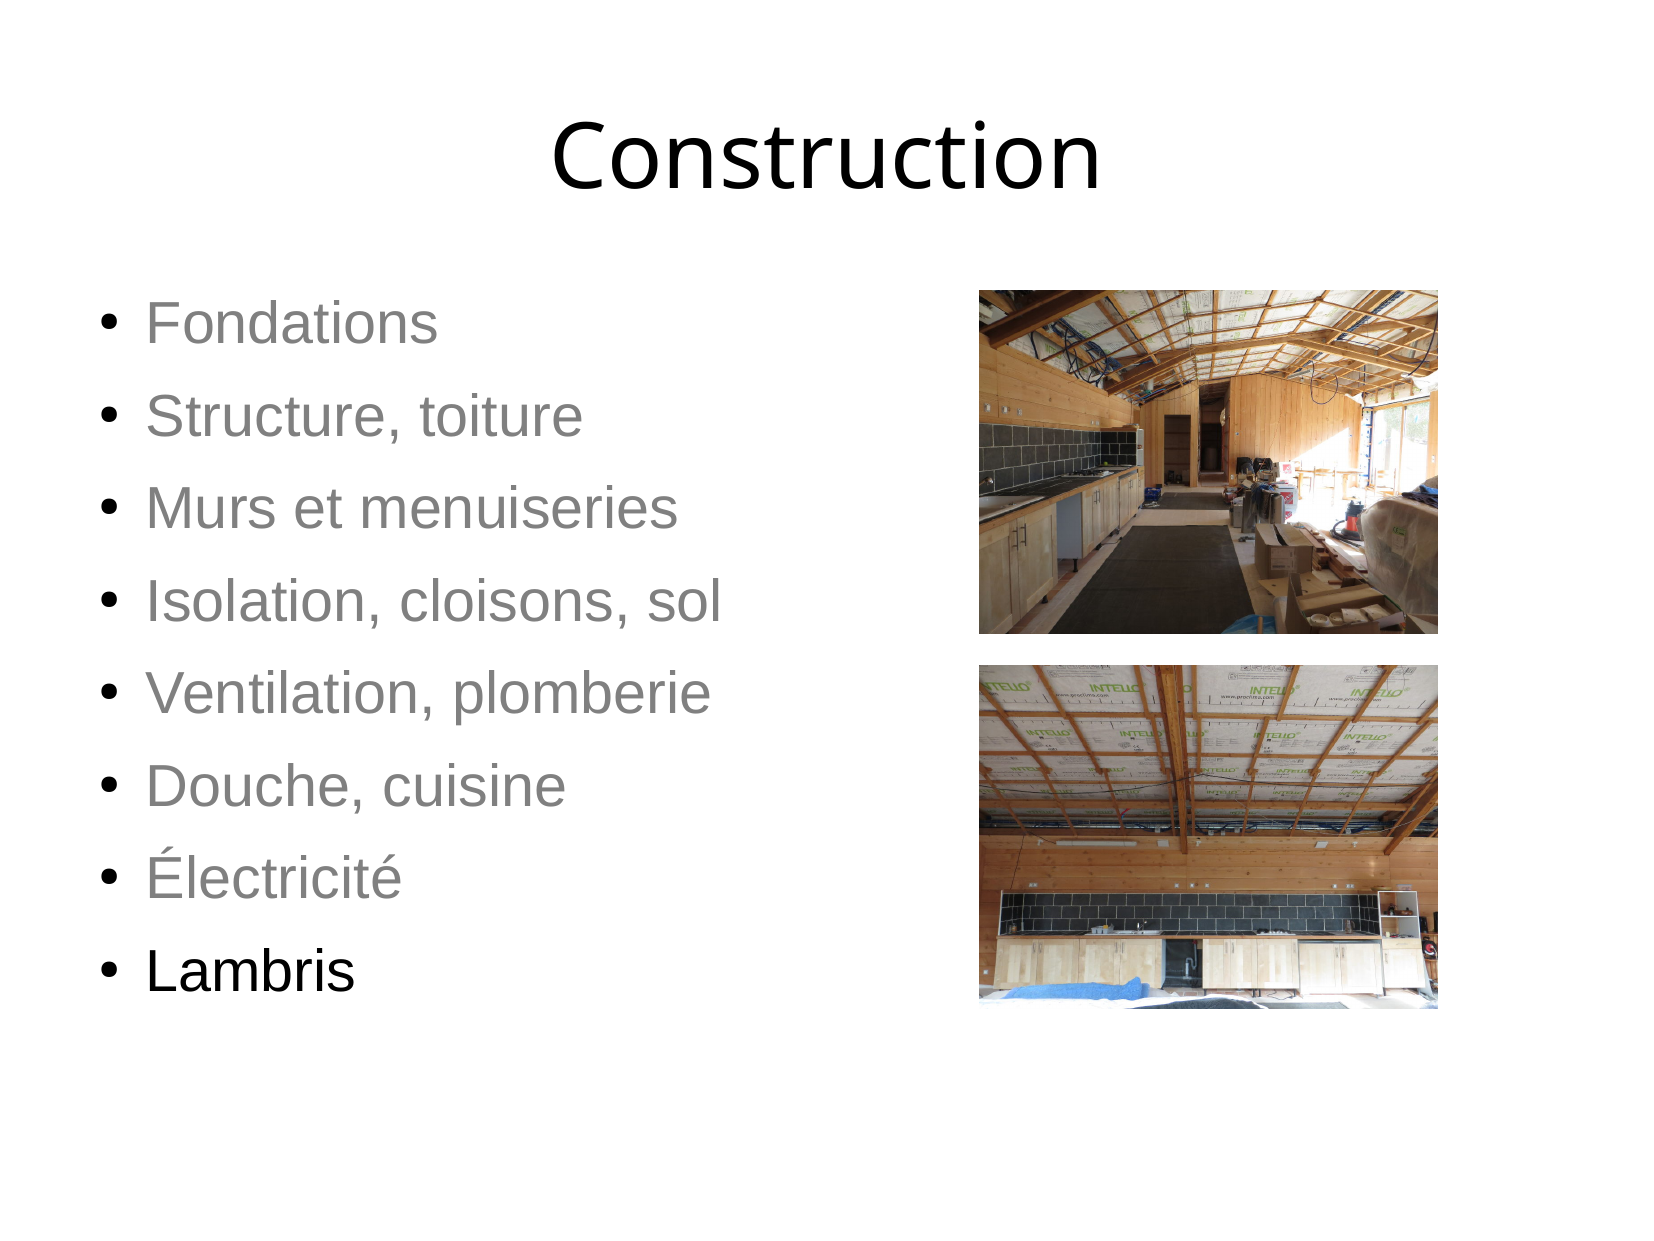

# Construction
Fondations
Structure, toiture
Murs et menuiseries
Isolation, cloisons, sol
Ventilation, plomberie
Douche, cuisine
Électricité
Lambris